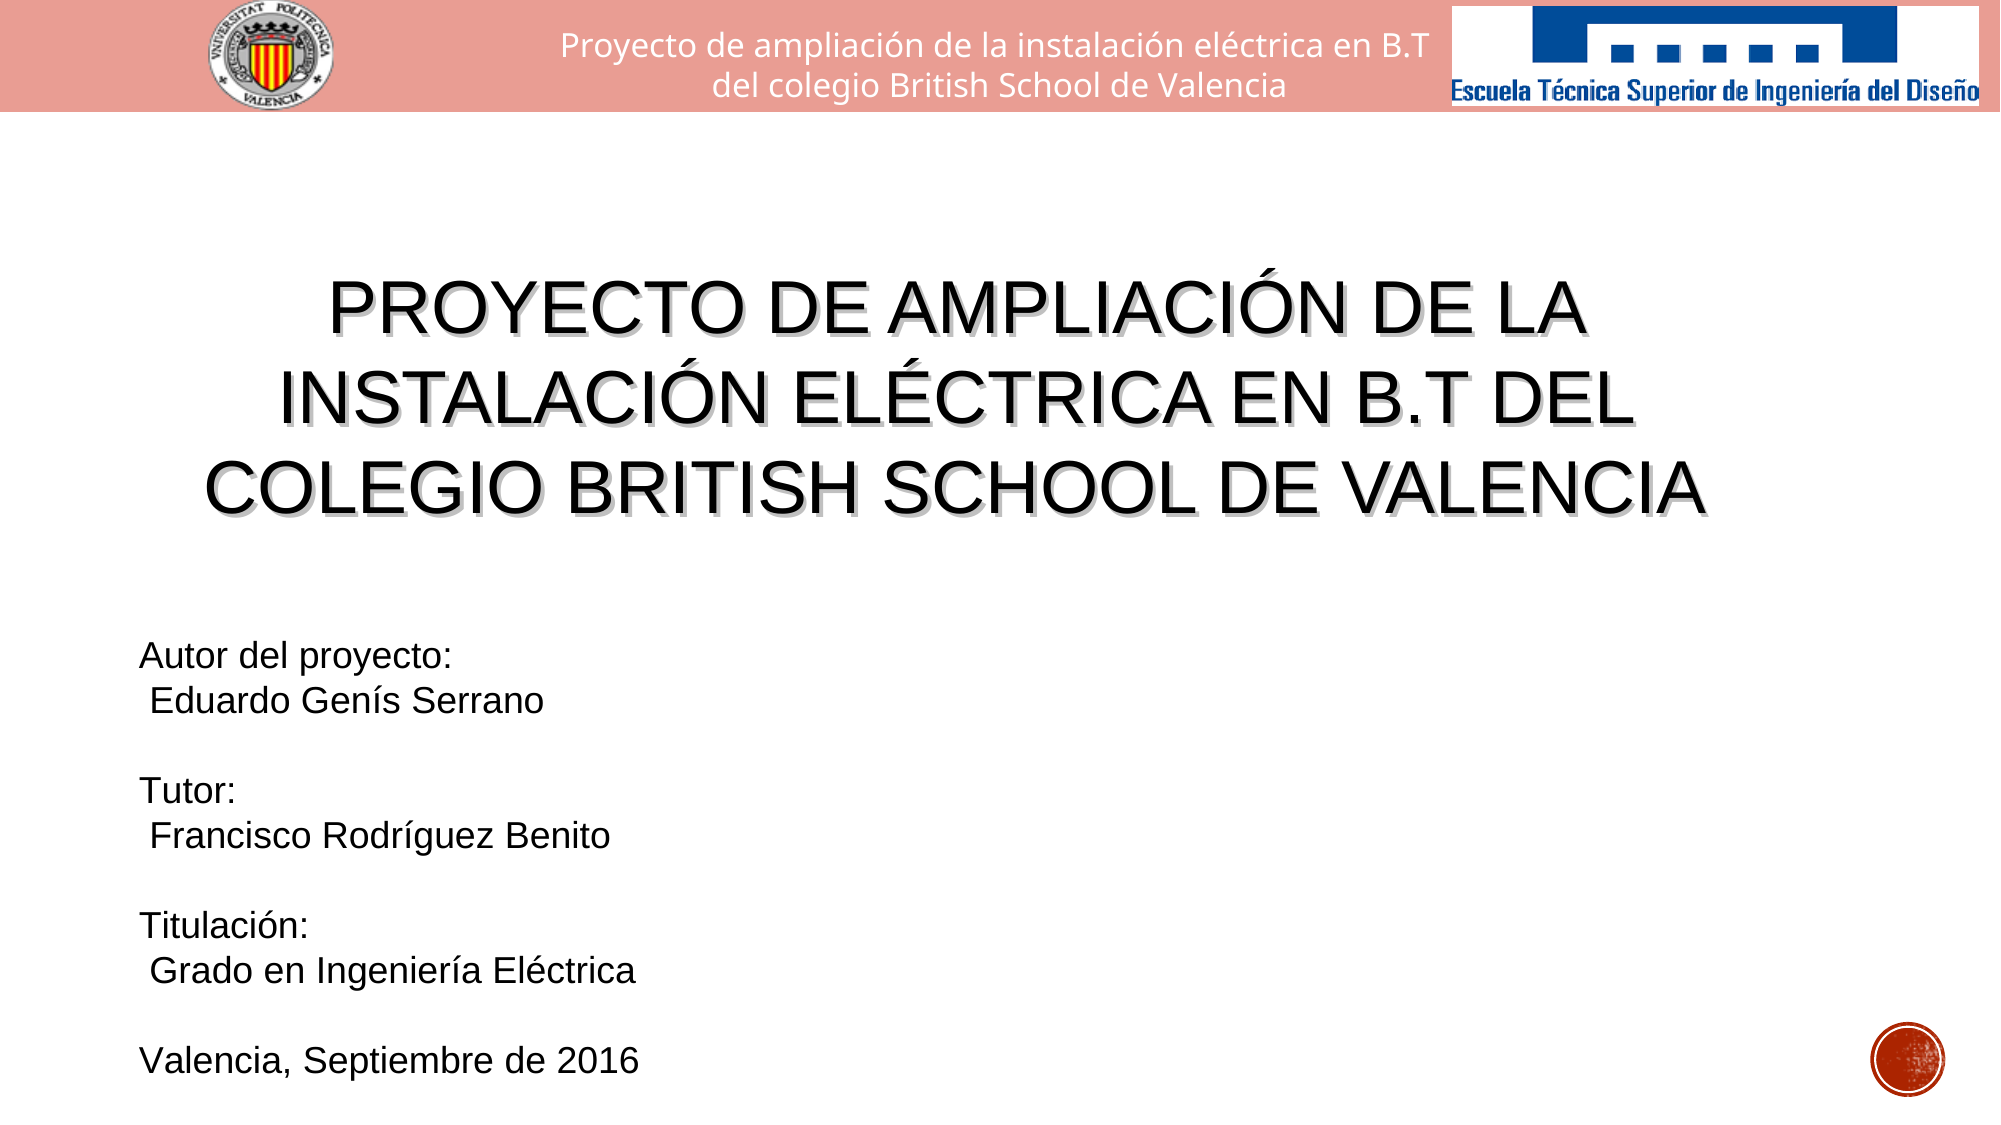

Proyecto de ampliación de la instalación eléctrica en B.T
del colegio British School de Valencia
PROYECTO DE AMPLIACIÓN DE LA INSTALACIÓN ELÉCTRICA EN B.T DEL COLEGIO BRITISH SCHOOL DE VALENCIA
Autor del proyecto:
 Eduardo Genís Serrano
Tutor:
 Francisco Rodríguez Benito
Titulación:
 Grado en Ingeniería Eléctrica
Valencia, Septiembre de 2016